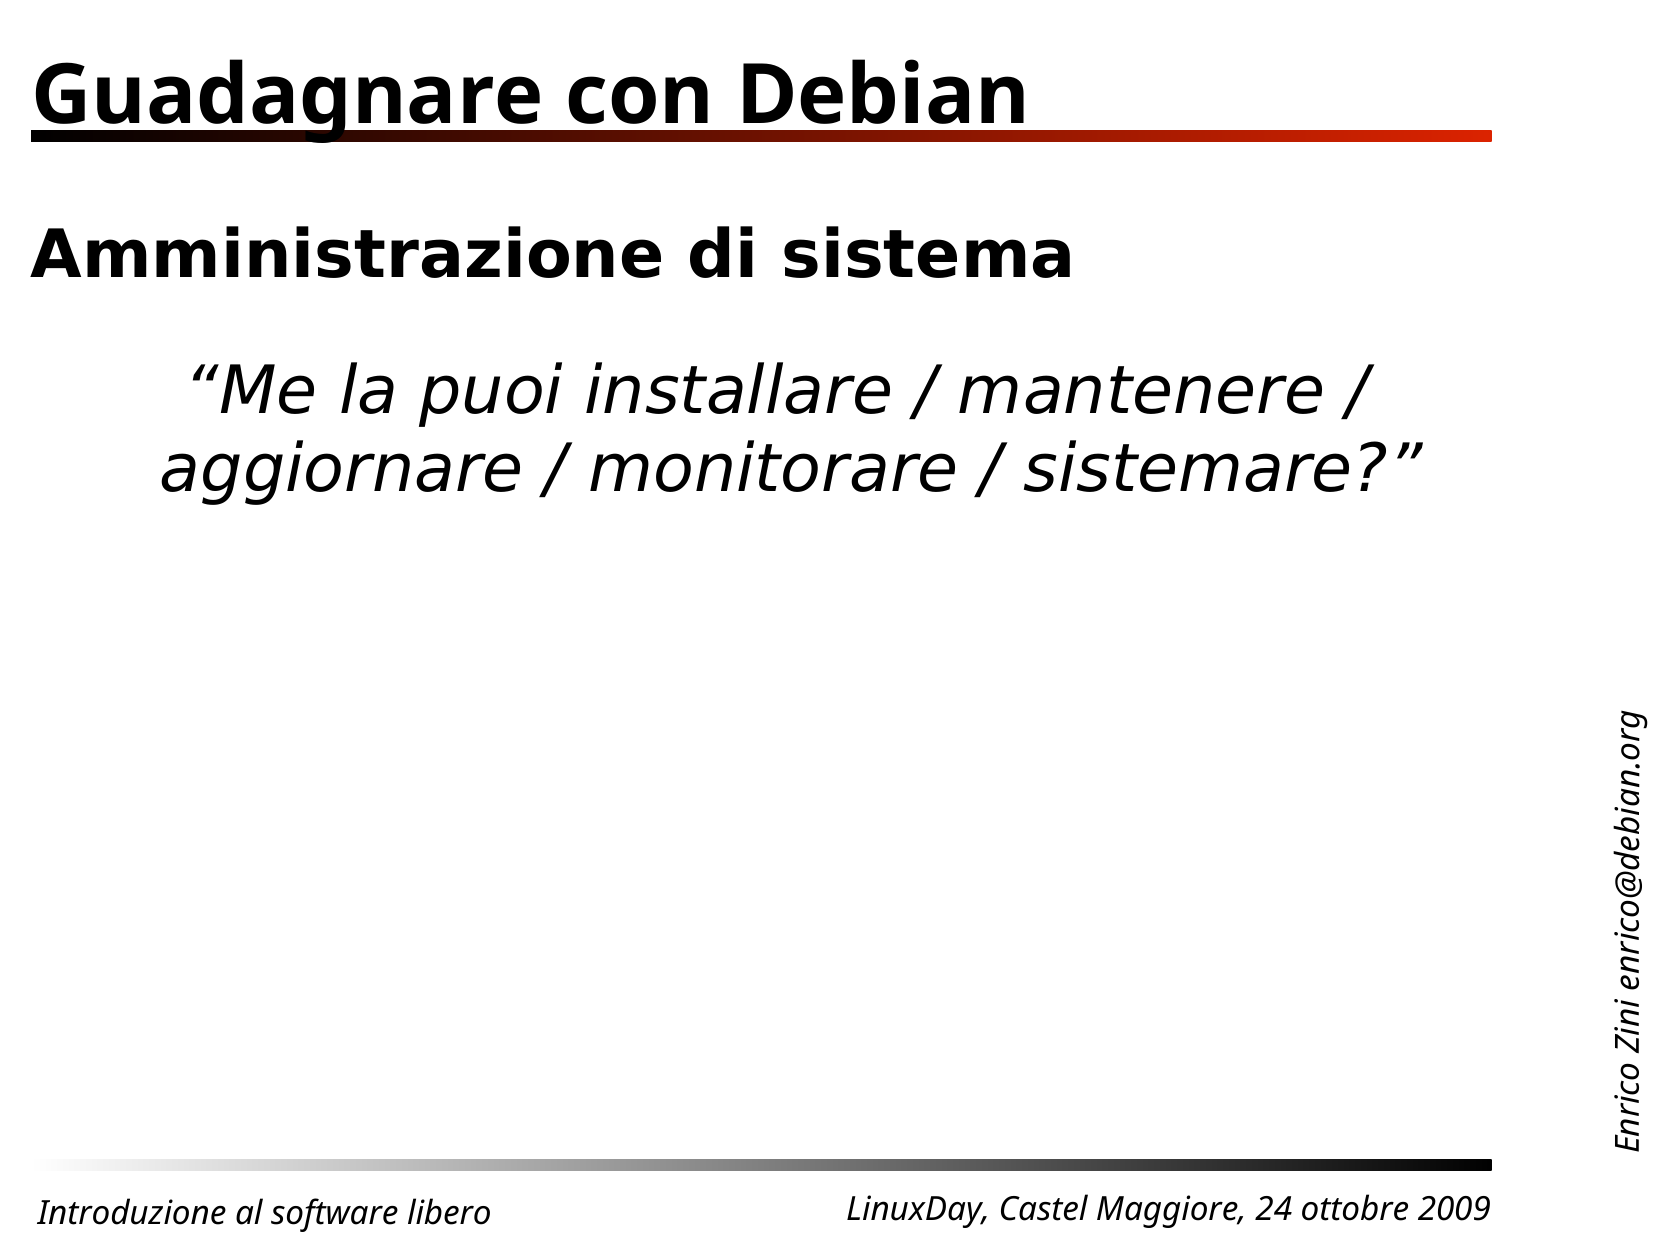

Guadagnare con Debian
Amministrazione di sistema
“Me la puoi installare / mantenere / aggiornare / monitorare / sistemare?”